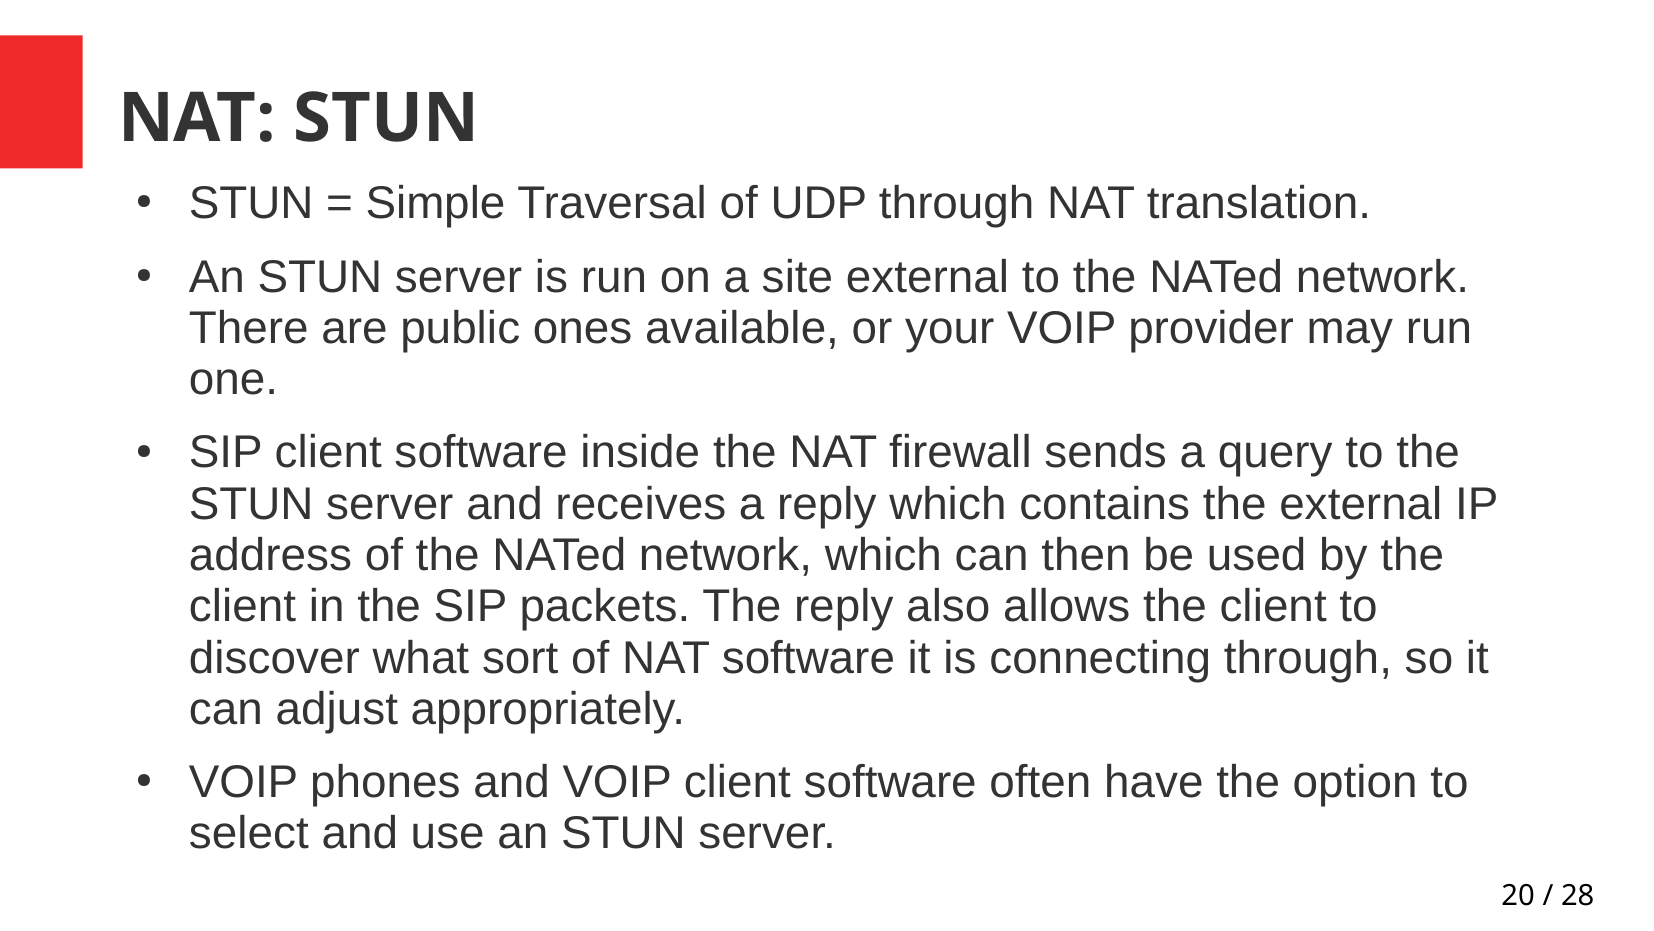

# NAT: STUN
STUN = Simple Traversal of UDP through NAT translation.
An STUN server is run on a site external to the NATed network. There are public ones available, or your VOIP provider may run one.
SIP client software inside the NAT firewall sends a query to the STUN server and receives a reply which contains the external IP address of the NATed network, which can then be used by the client in the SIP packets. The reply also allows the client to discover what sort of NAT software it is connecting through, so it can adjust appropriately.
VOIP phones and VOIP client software often have the option to select and use an STUN server.
20